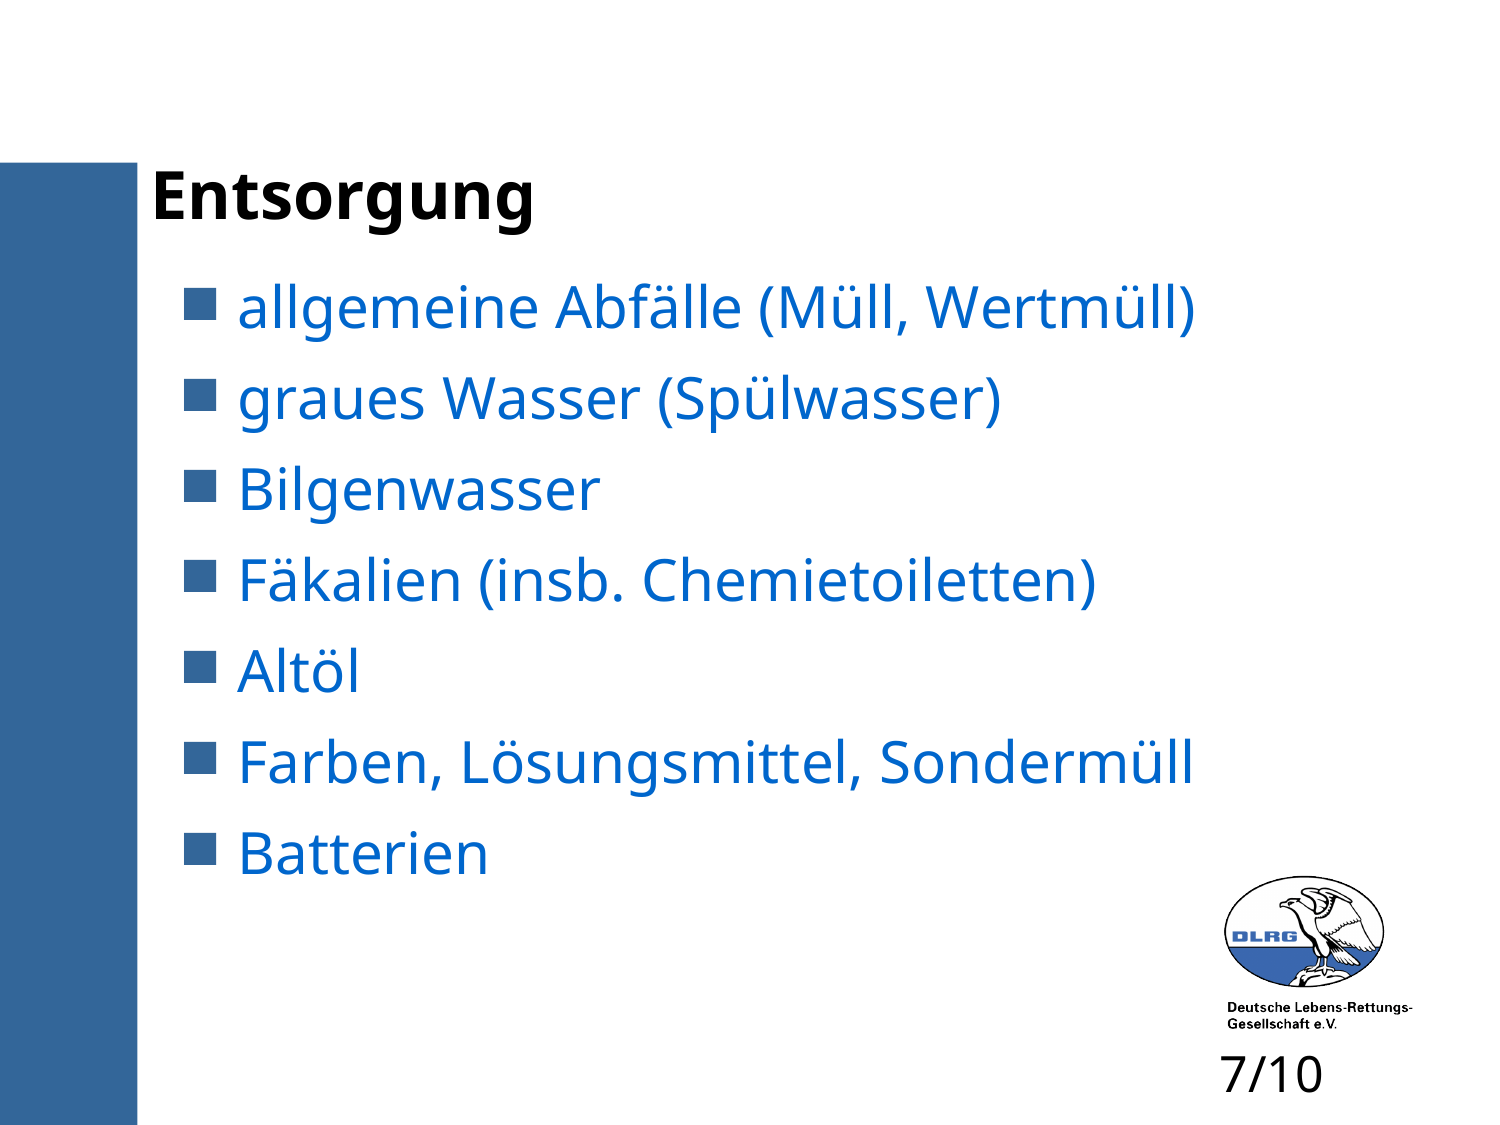

# Entsorgung
allgemeine Abfälle (Müll, Wertmüll)
graues Wasser (Spülwasser)
Bilgenwasser
Fäkalien (insb. Chemietoiletten)
Altöl
Farben, Lösungsmittel, Sondermüll
Batterien